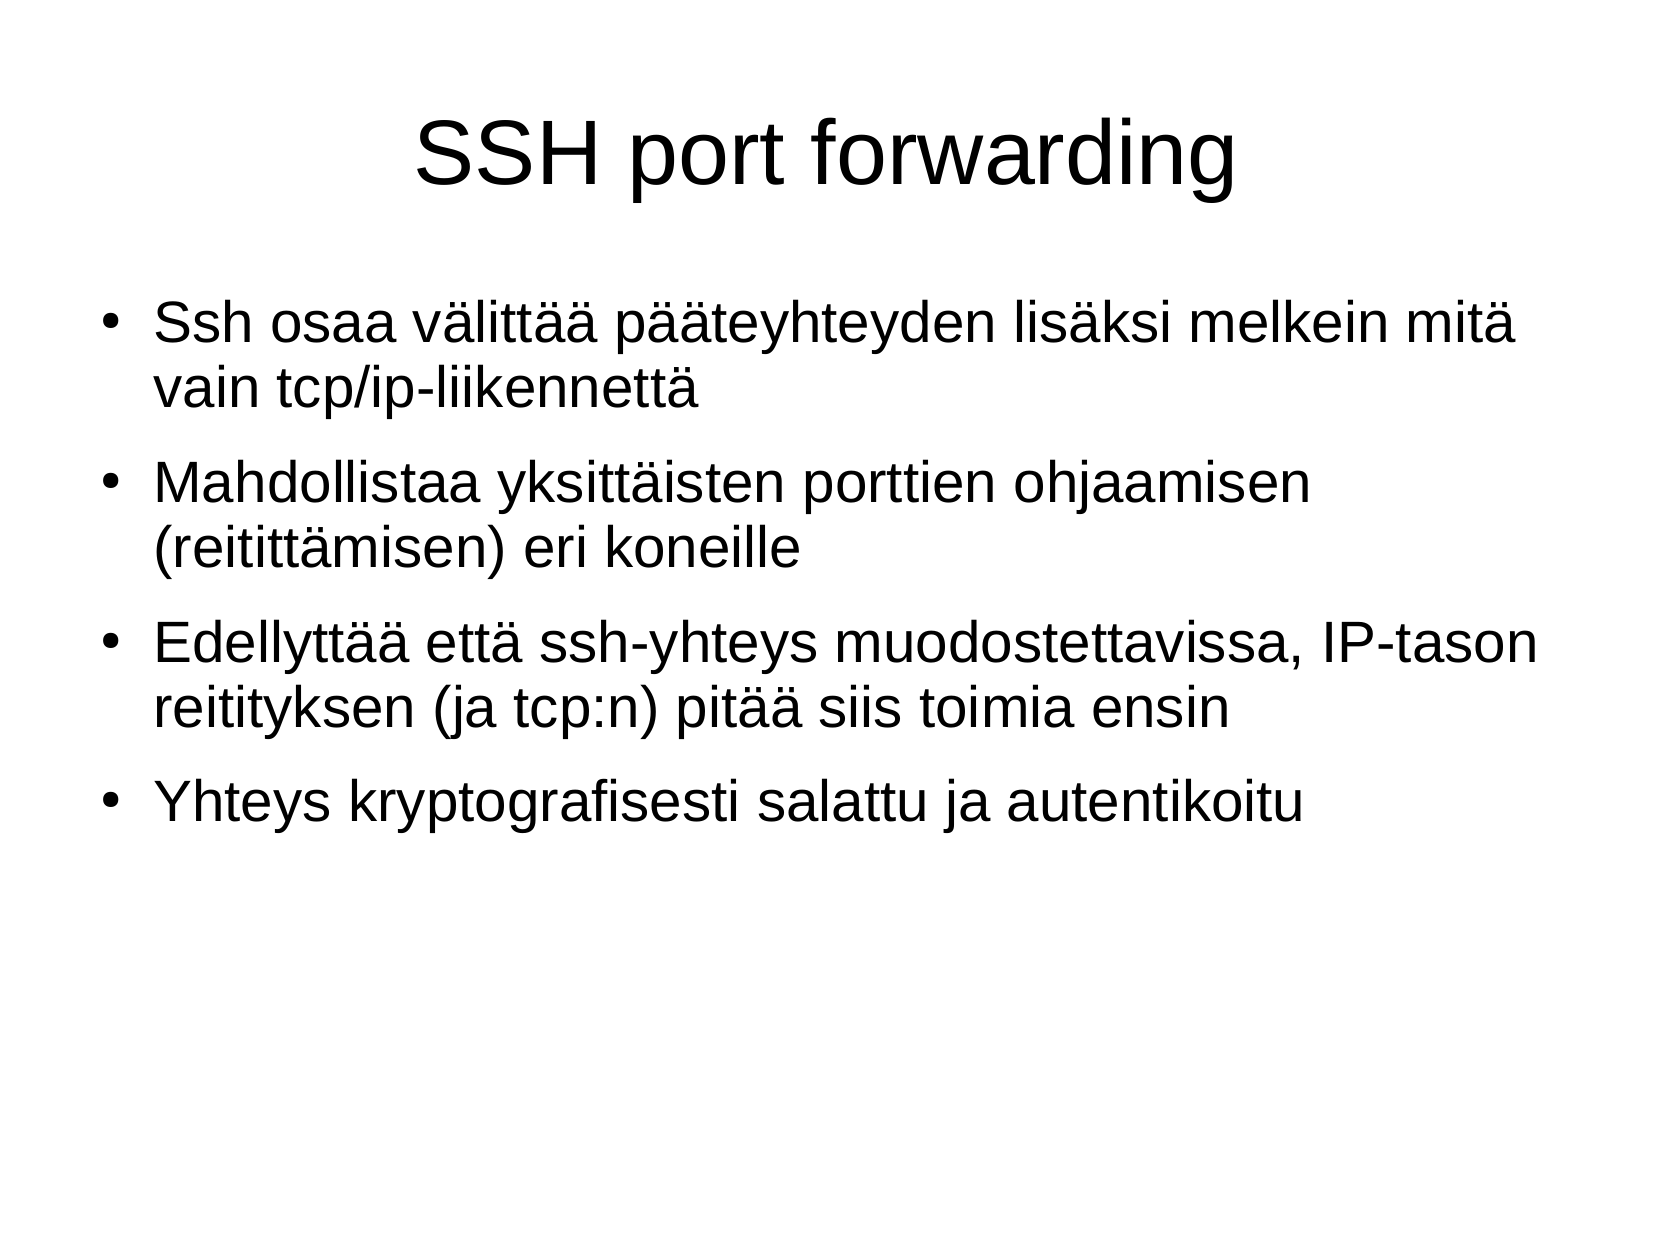

# SSH port forwarding
Ssh osaa välittää pääteyhteyden lisäksi melkein mitä vain tcp/ip-liikennettä
Mahdollistaa yksittäisten porttien ohjaamisen (reitittämisen) eri koneille
Edellyttää että ssh-yhteys muodostettavissa, IP-tason reitityksen (ja tcp:n) pitää siis toimia ensin
Yhteys kryptografisesti salattu ja autentikoitu